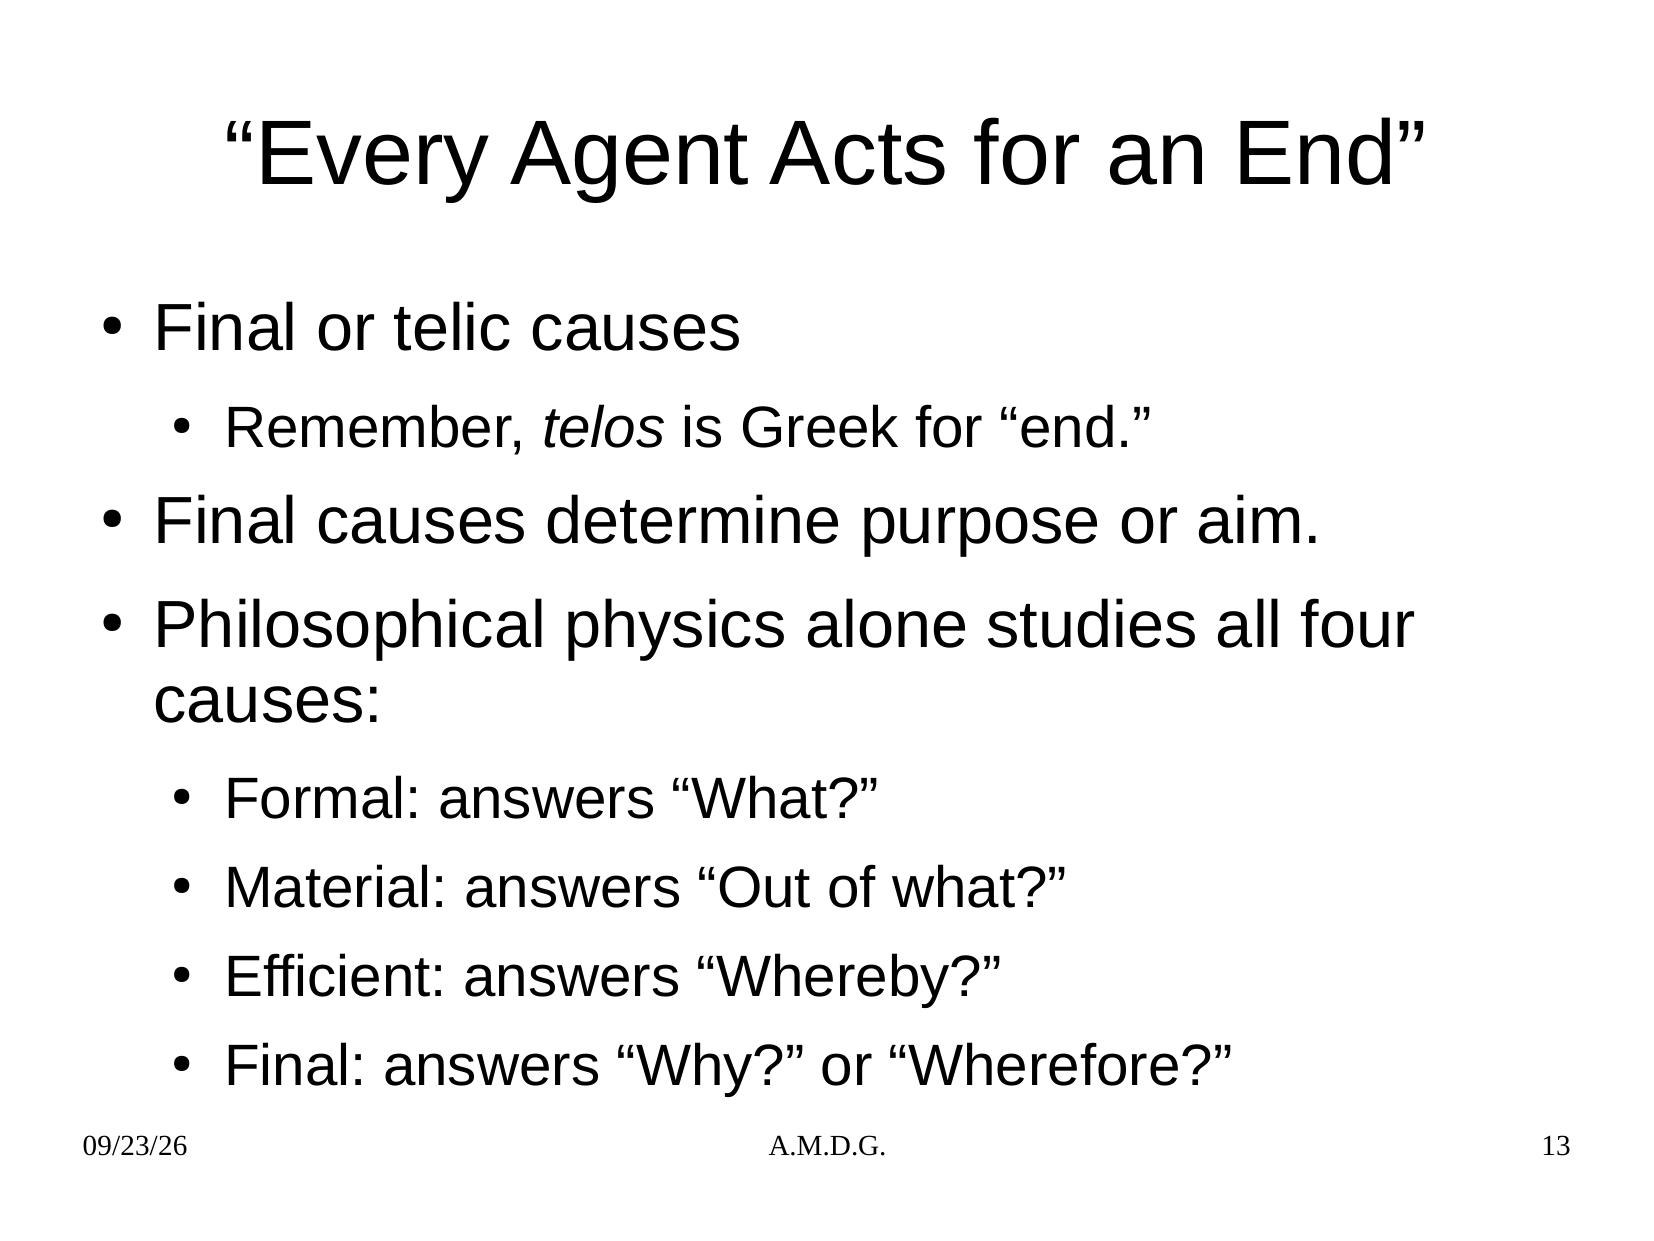

“Every Agent Acts for an End”
# Final or telic causes
Remember, telos is Greek for “end.”
Final causes determine purpose or aim.
Philosophical physics alone studies all four causes:
Formal: answers “What?”
Material: answers “Out of what?”
Efficient: answers “Whereby?”
Final: answers “Why?” or “Wherefore?”
A.M.D.G.
13